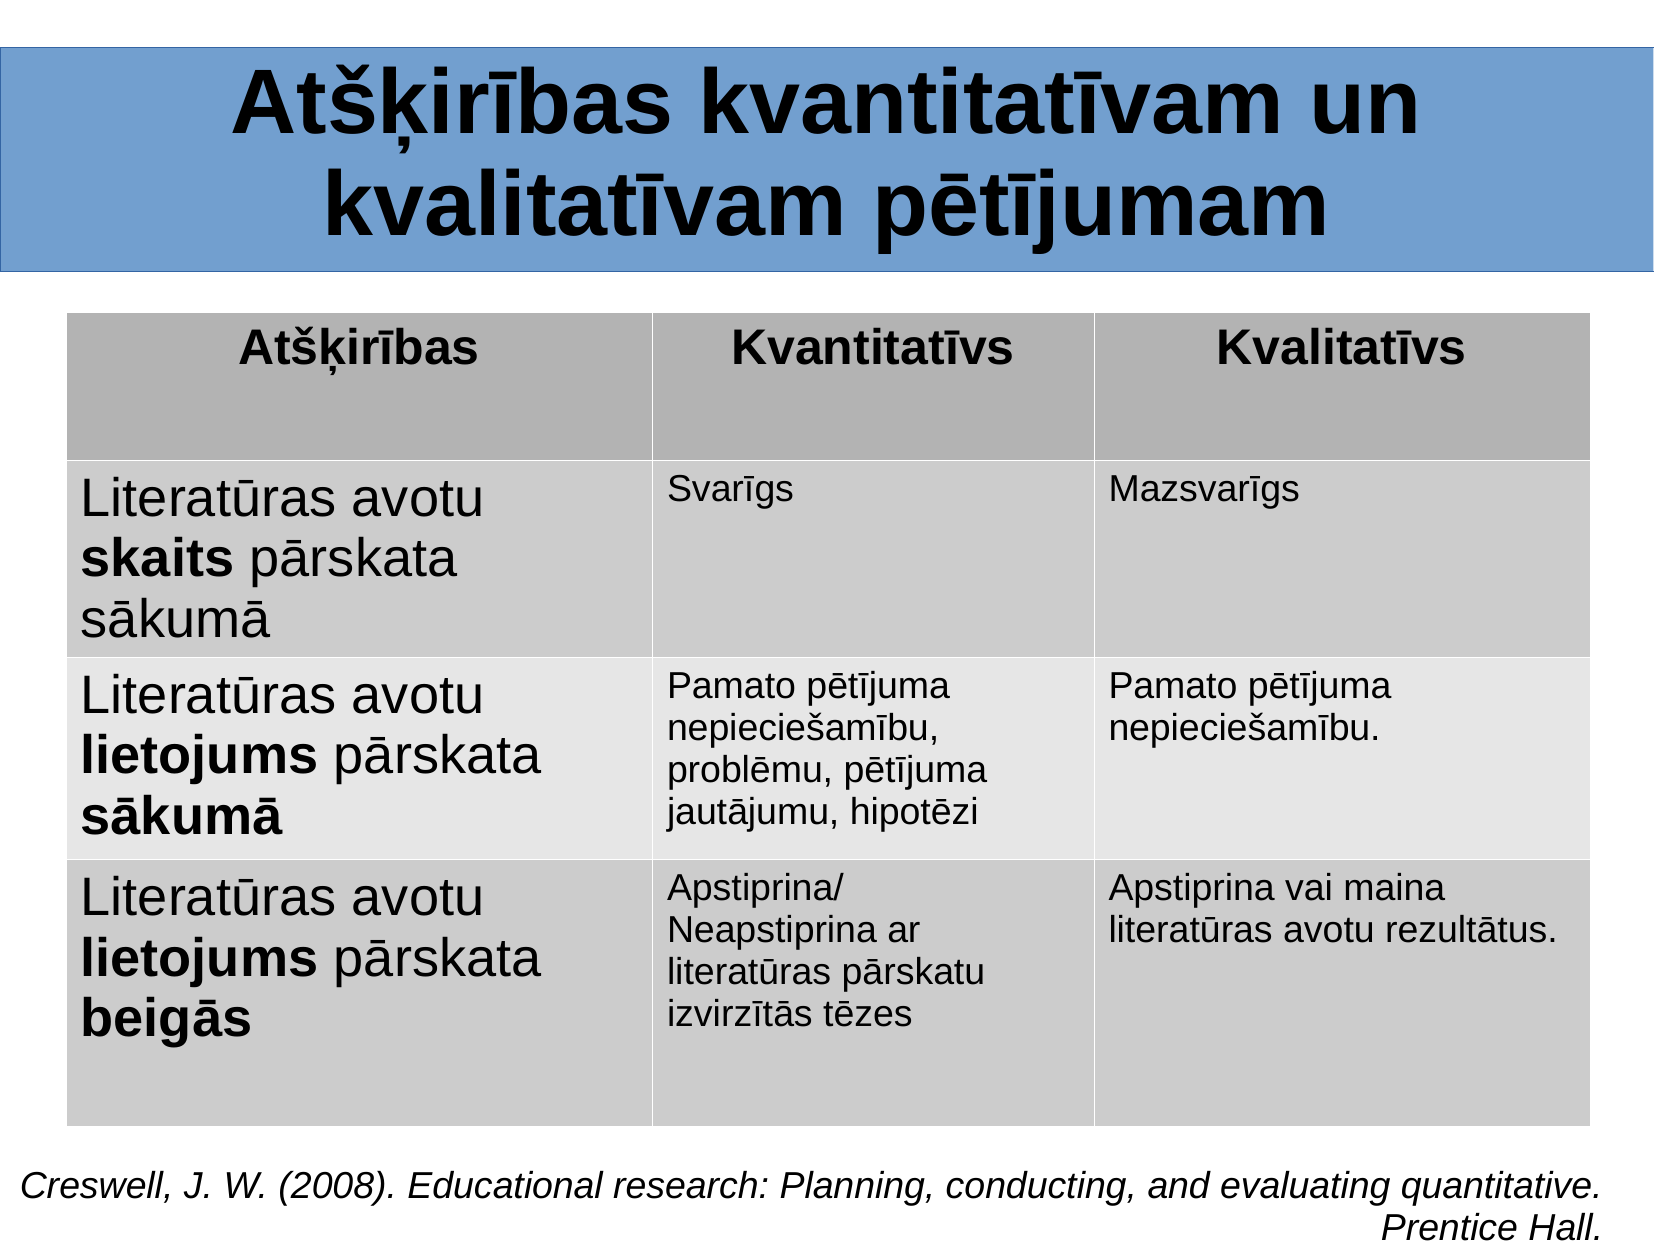

# Atšķirības kvantitatīvam un kvalitatīvam pētījumam
| Atšķirības | Kvantitatīvs | Kvalitatīvs |
| --- | --- | --- |
| Literatūras avotu skaits pārskata sākumā | Svarīgs | Mazsvarīgs |
| Literatūras avotu lietojums pārskata sākumā | Pamato pētījuma nepieciešamību, problēmu, pētījuma jautājumu, hipotēzi | Pamato pētījuma nepieciešamību. |
| Literatūras avotu lietojums pārskata beigās | Apstiprina/ Neapstiprina ar literatūras pārskatu izvirzītās tēzes | Apstiprina vai maina literatūras avotu rezultātus. |
Creswell, J. W. (2008). Educational research: Planning, conducting, and evaluating quantitative.
 Prentice Hall.